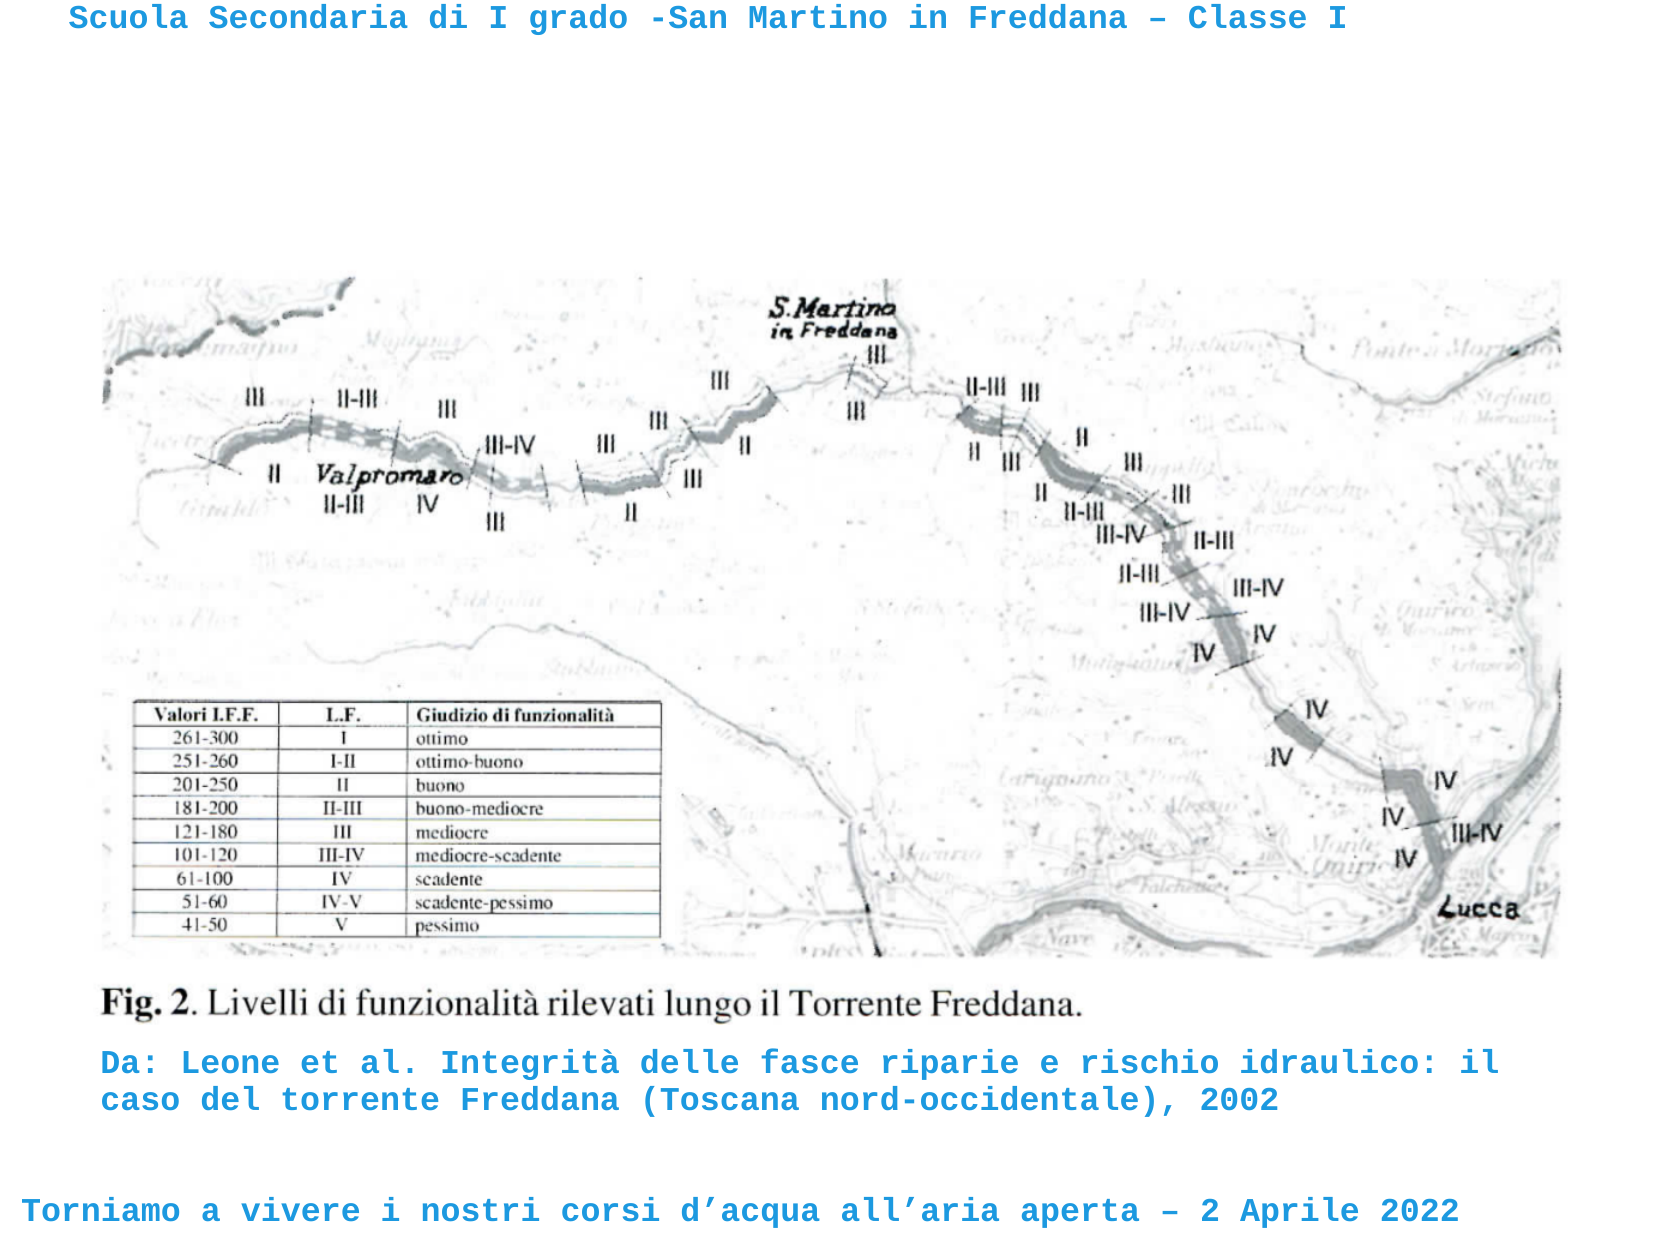

Scuola Secondaria di I grado -San Martino in Freddana – Classe I
Da: Leone et al. Integrità delle fasce riparie e rischio idraulico: il caso del torrente Freddana (Toscana nord-occidentale), 2002
Torniamo a vivere i nostri corsi d’acqua all’aria aperta – 2 Aprile 2022